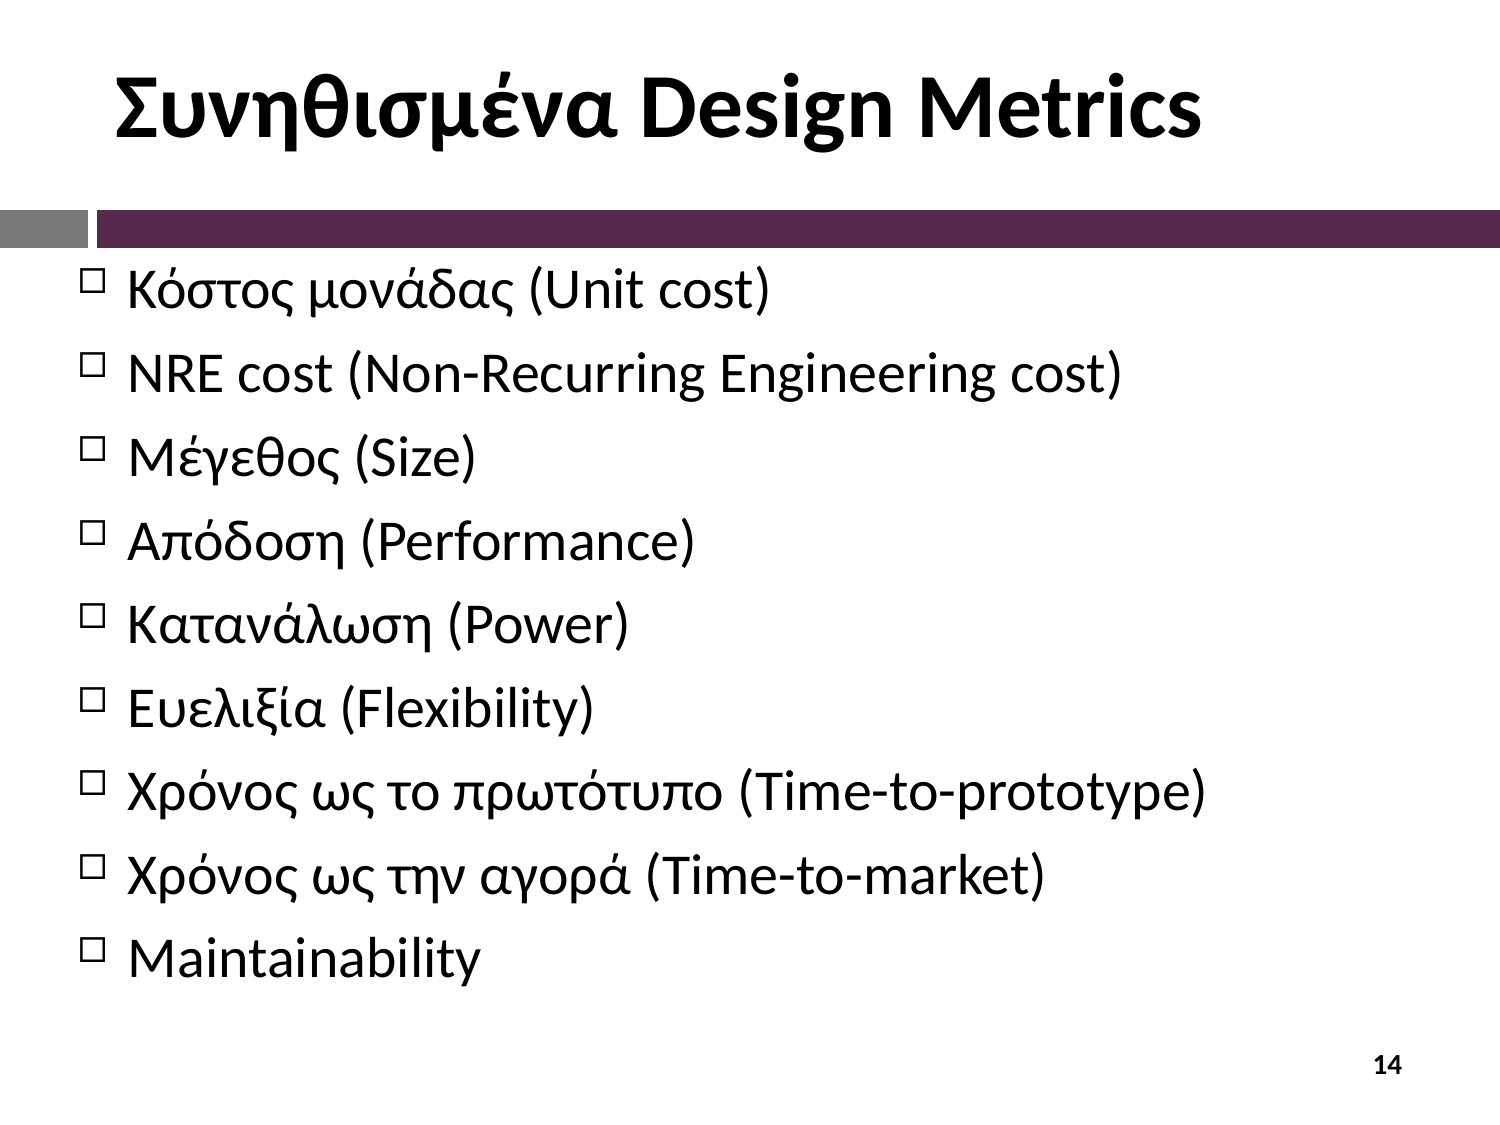

# Συνηθισμένα Design Metrics
Κόστος μονάδας (Unit cost)
NRE cost (Non-Recurring Engineering cost)
Μέγεθος (Size)
Απόδοση (Performance)
Κατανάλωση (Power)
Ευελιξία (Flexibility)
Χρόνος ως το πρωτότυπο (Time-to-prototype)
Χρόνος ως την αγορά (Time-to-market)
Maintainability
13